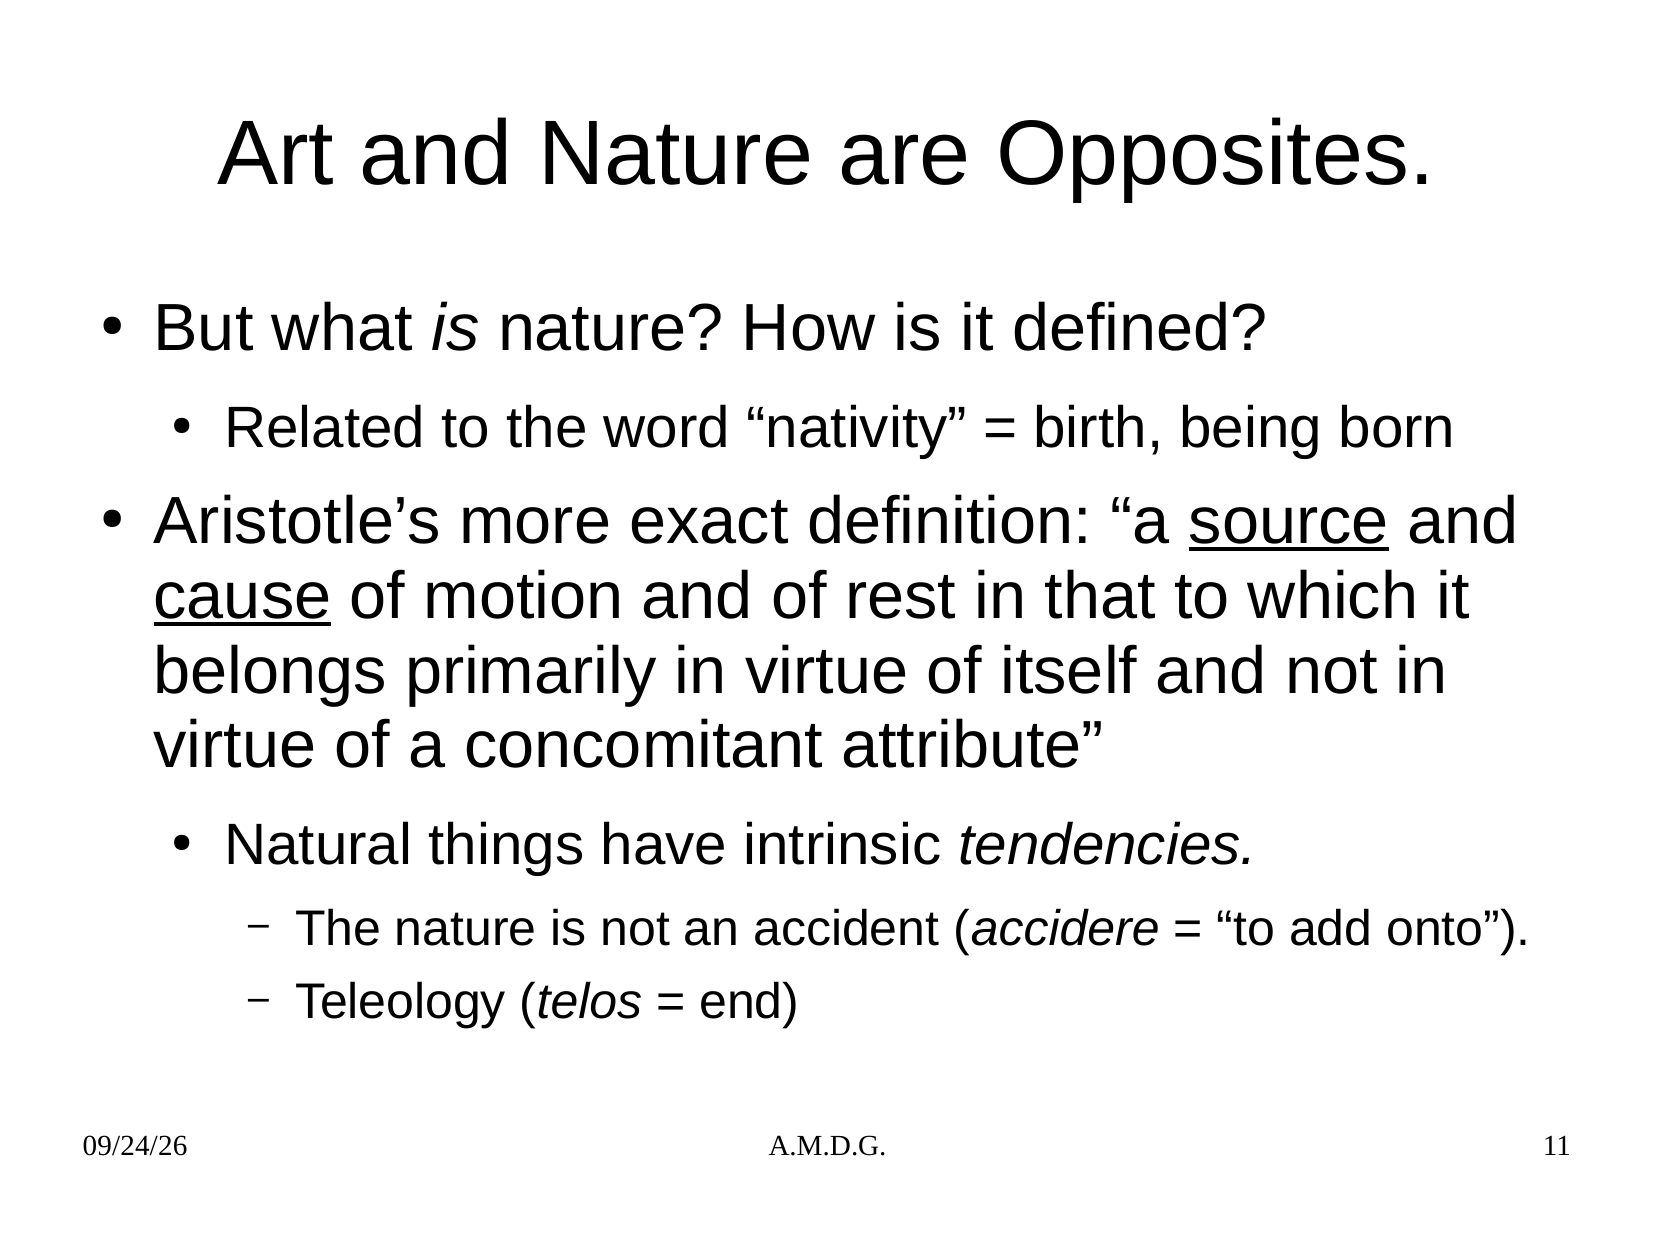

# Art and Nature are Opposites.
But what is nature? How is it defined?
Related to the word “nativity” = birth, being born
Aristotle’s more exact definition: “a source and cause of motion and of rest in that to which it belongs primarily in virtue of itself and not in virtue of a concomitant attribute”
Natural things have intrinsic tendencies.
The nature is not an accident (accidere = “to add onto”).
Teleology (telos = end)
A.M.D.G.
11